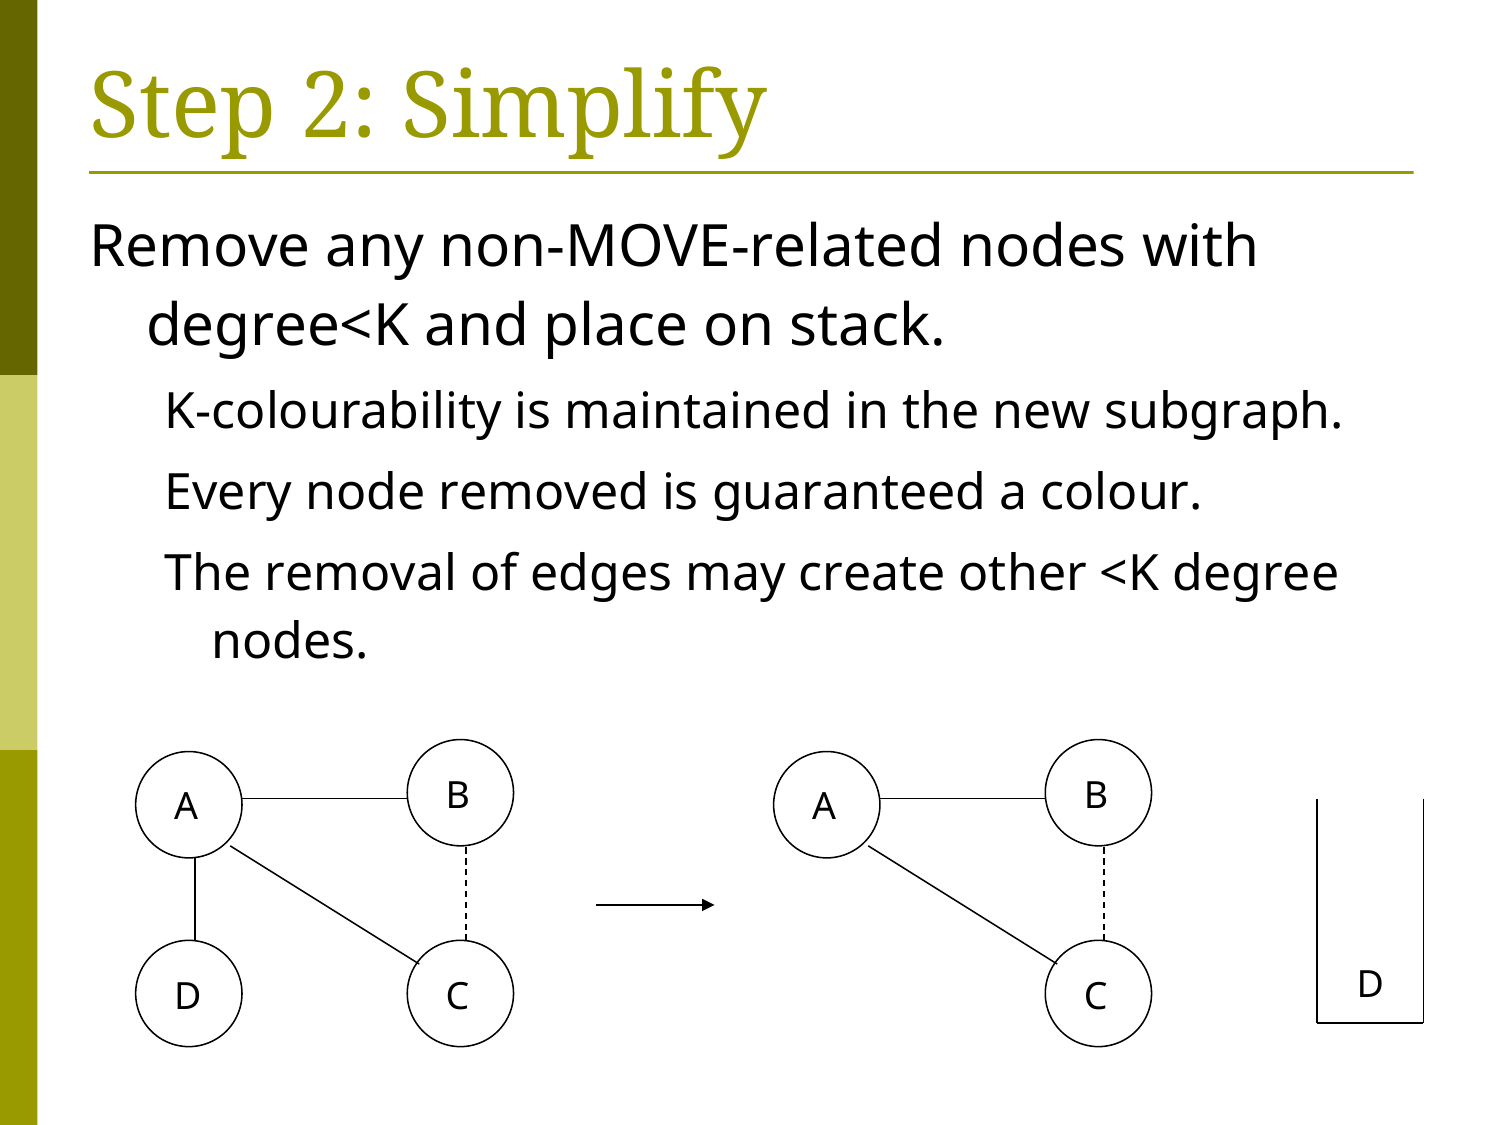

# Step 2: Simplify
Remove any non-MOVE-related nodes with degree<K and place on stack.
K-colourability is maintained in the new subgraph.
Every node removed is guaranteed a colour.
The removal of edges may create other <K degree nodes.
B
B
A
A
D
D
C
C